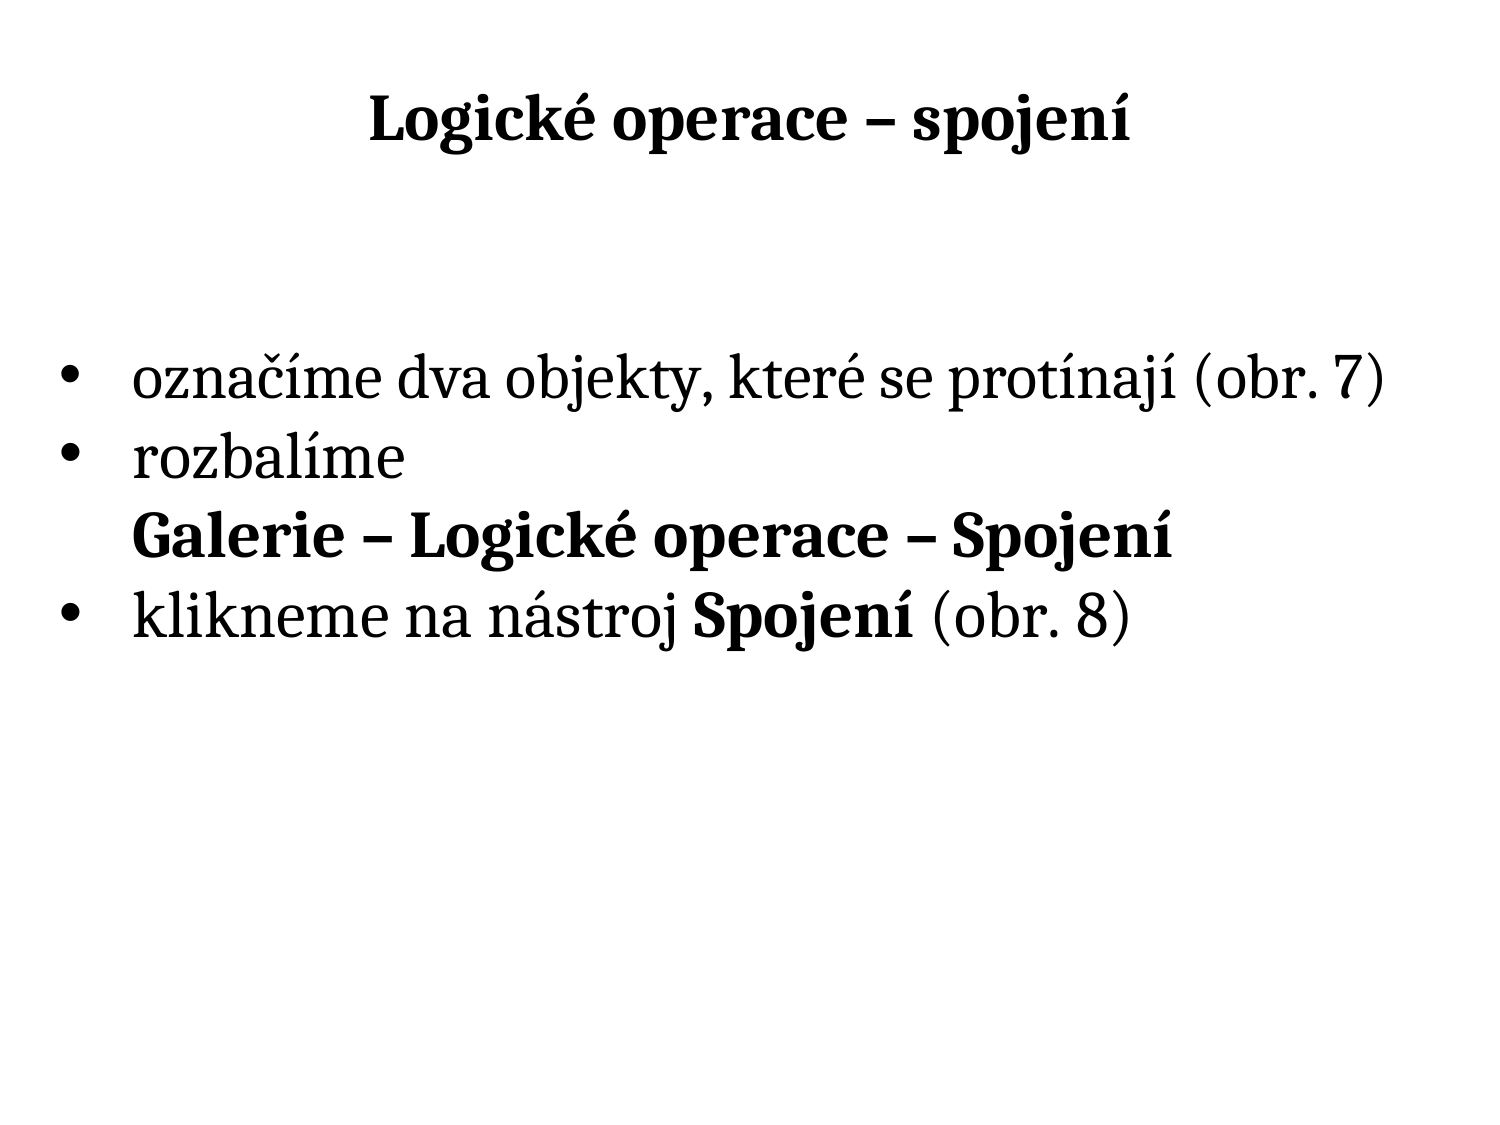

Logické operace – spojení
označíme dva objekty, které se protínají (obr. 7)
rozbalíme
	Galerie – Logické operace – Spojení
klikneme na nástroj Spojení (obr. 8)